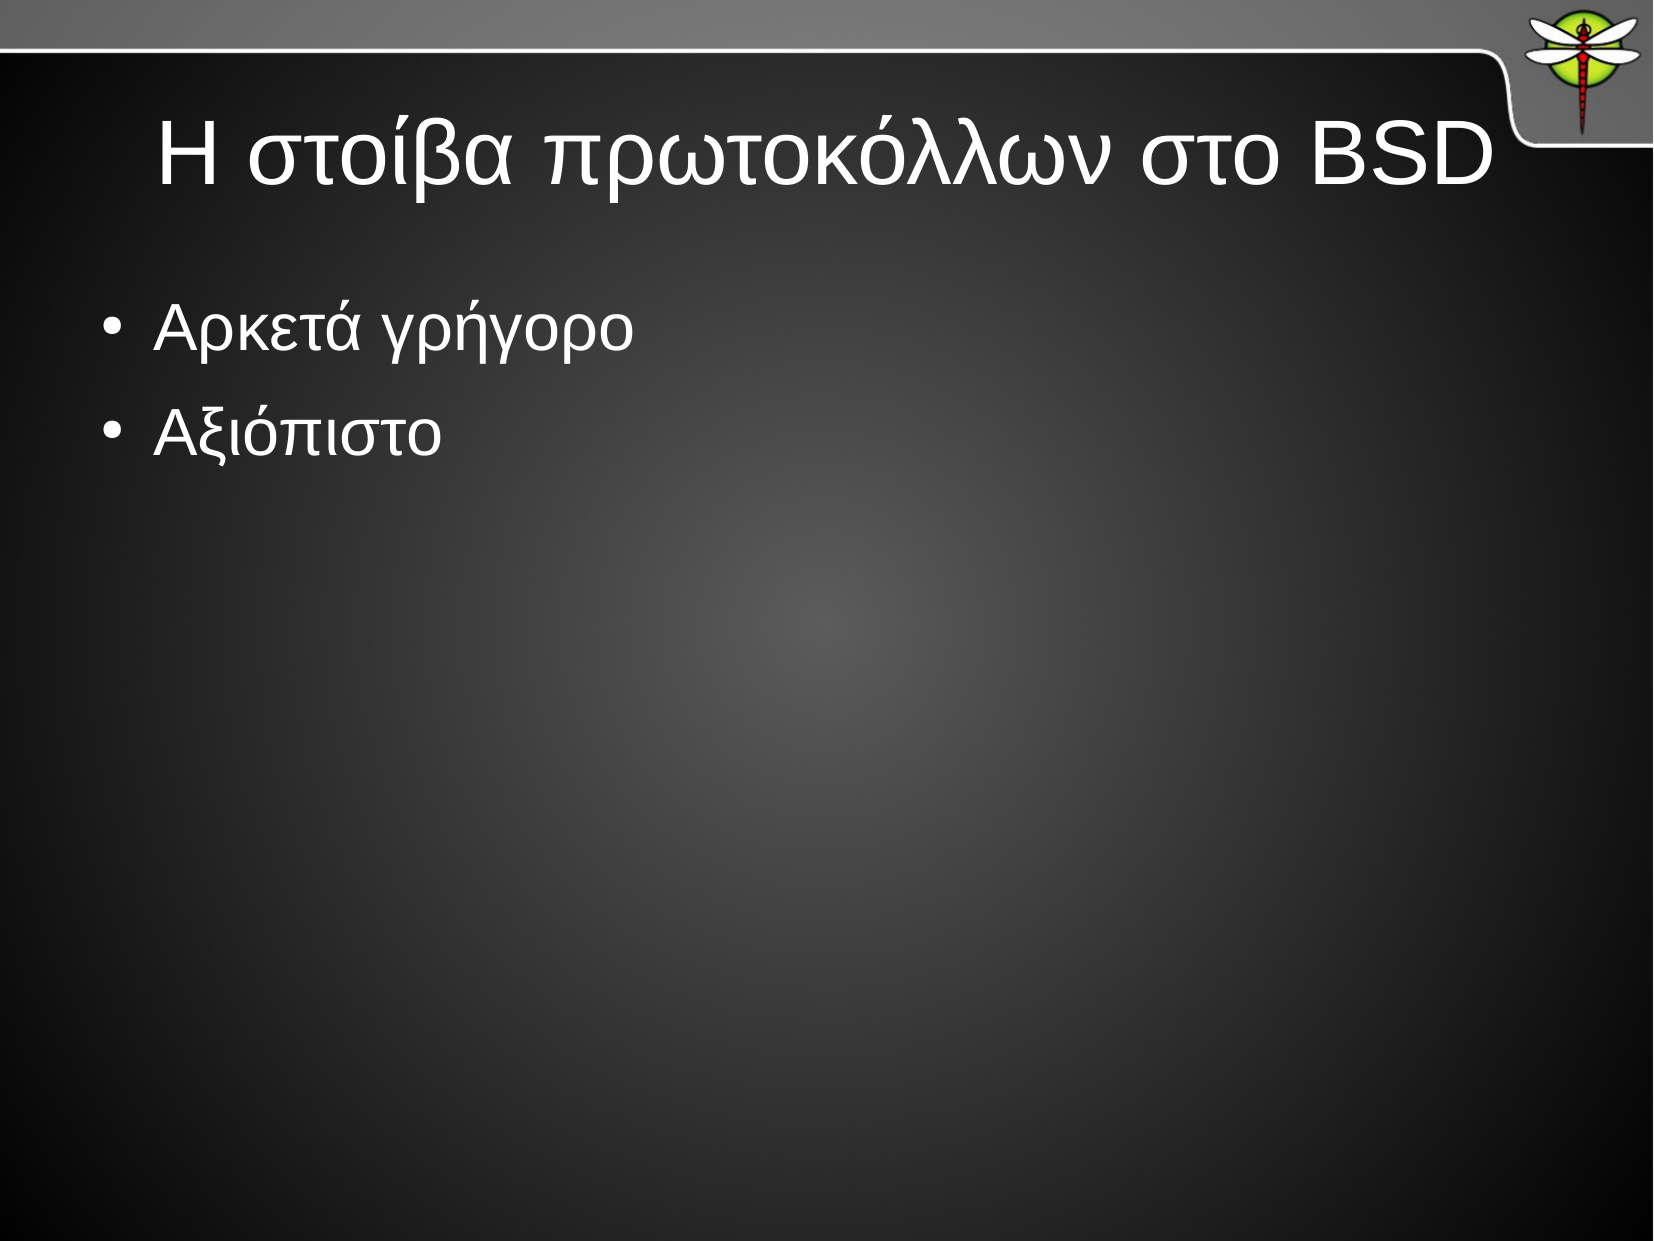

# Η στοίβα πρωτοκόλλων στο BSD
Αρκετά γρήγορο
Αξιόπιστο